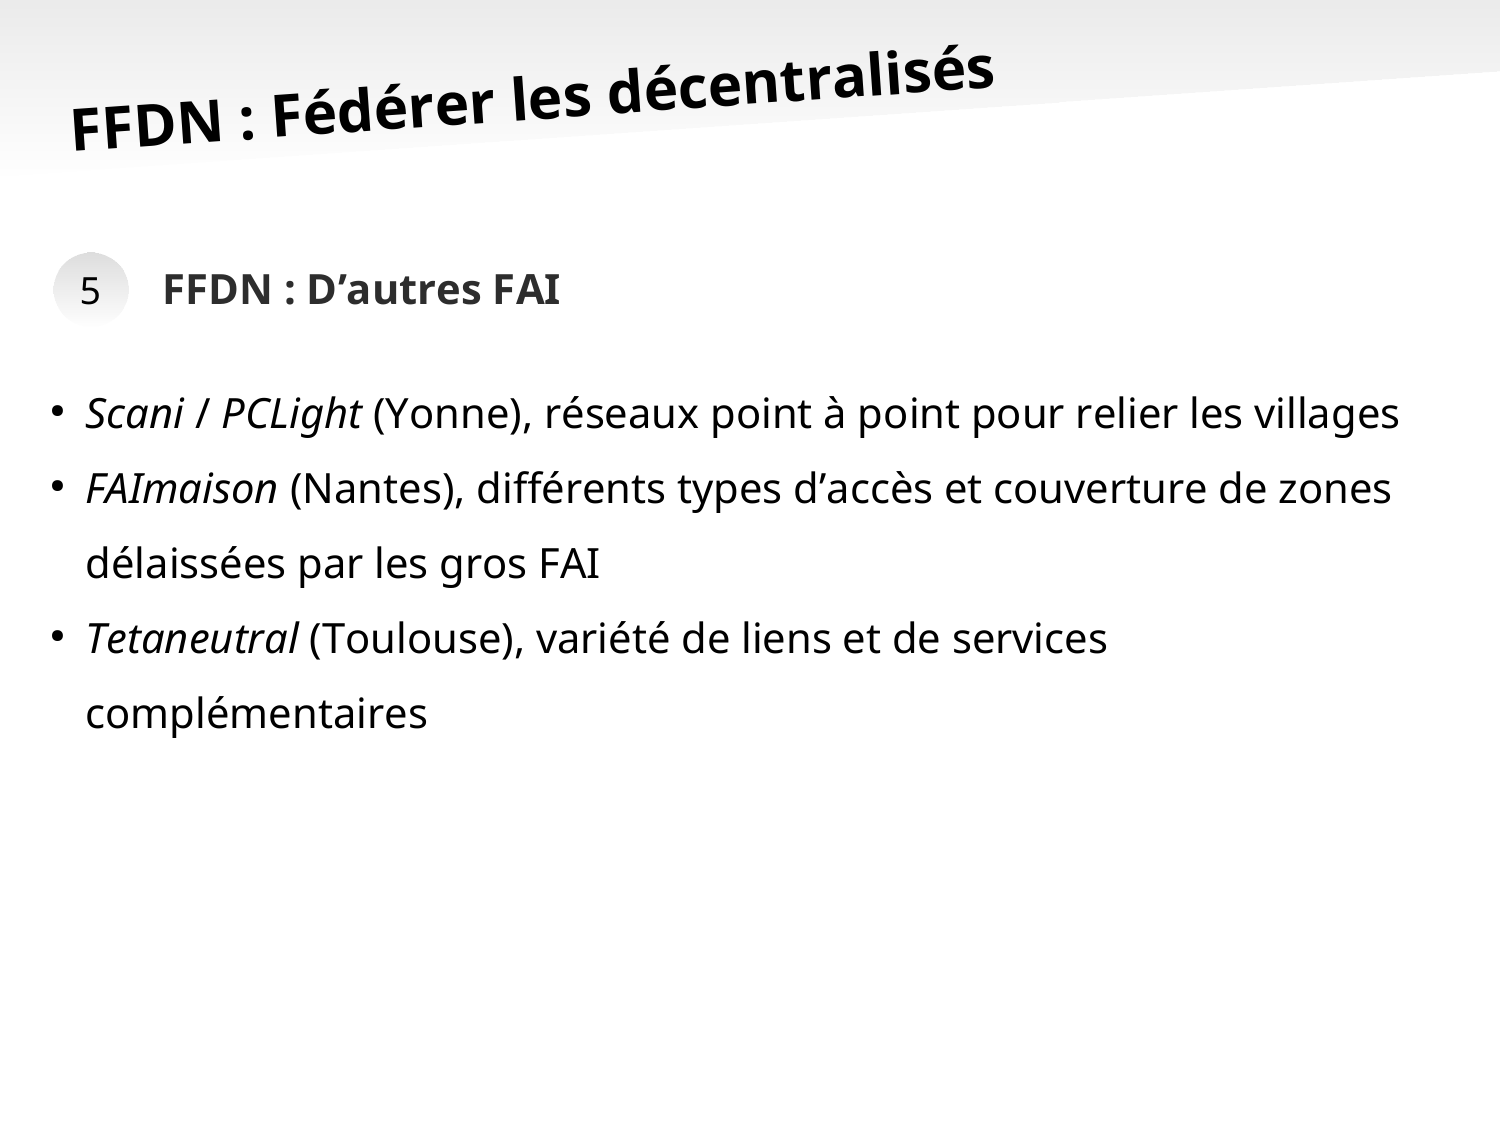

FFDN : Fédérer les décentralisés
FFDN : D’autres FAI
5
Scani / PCLight (Yonne), réseaux point à point pour relier les villages
FAImaison (Nantes), différents types d’accès et couverture de zones délaissées par les gros FAI
Tetaneutral (Toulouse), variété de liens et de services complémentaires
5